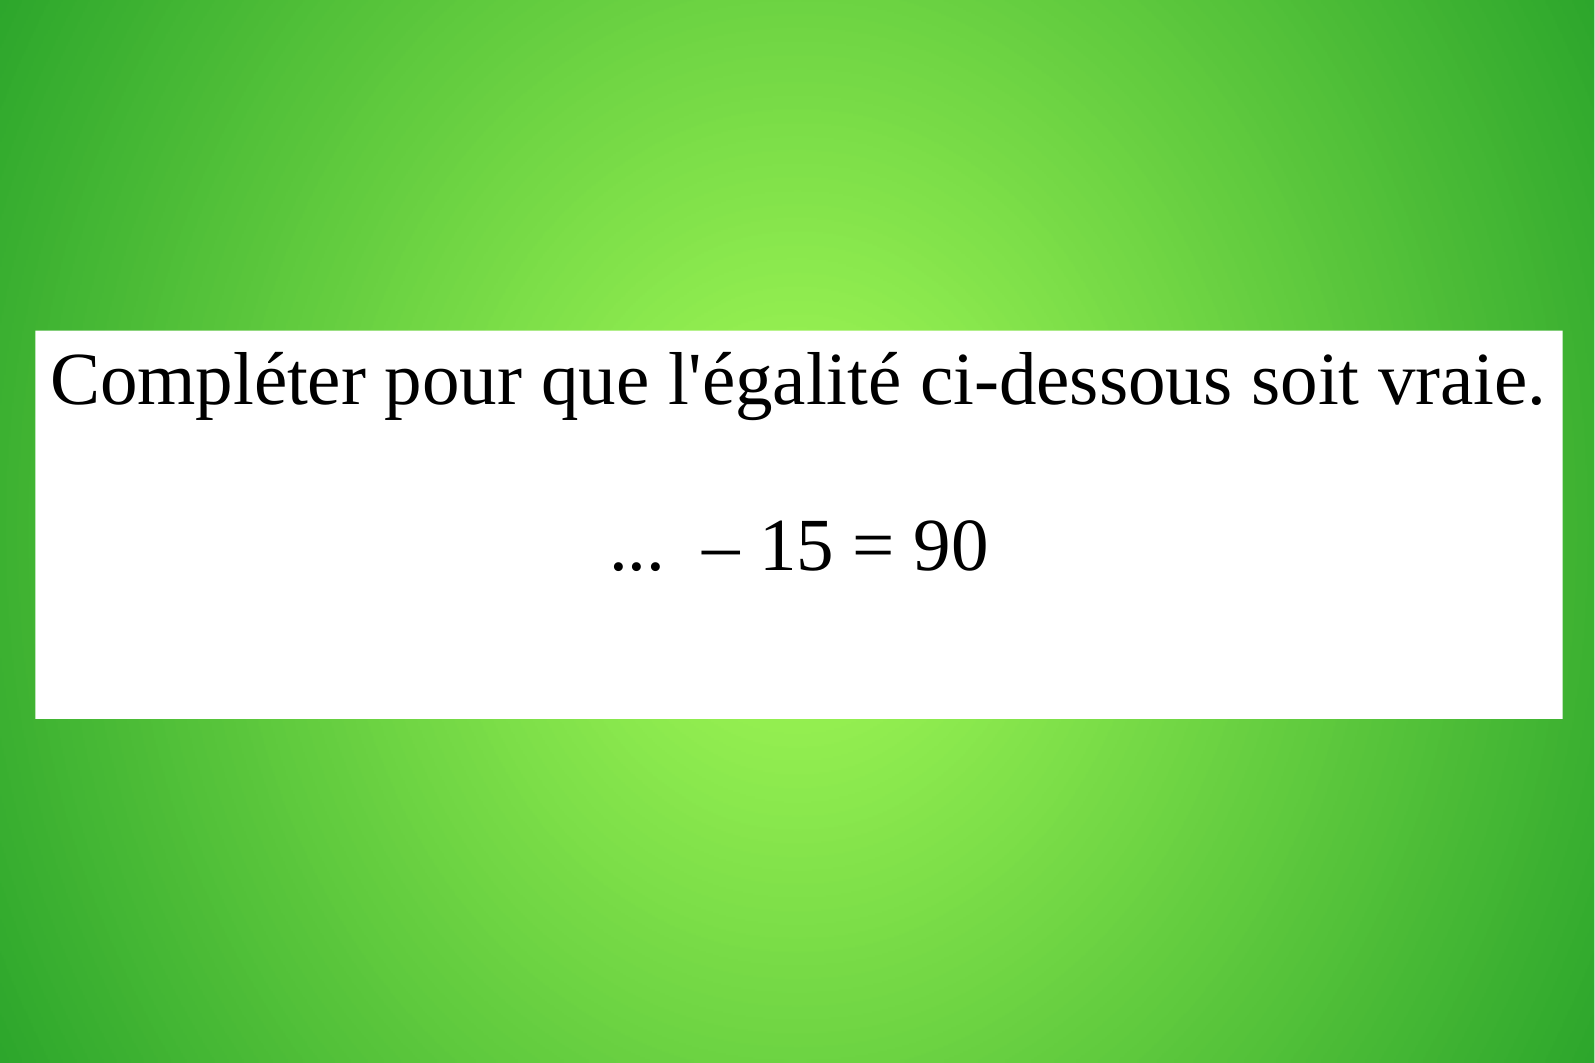

Compléter pour que l'égalité ci-dessous soit vraie.
... – 15 = 90